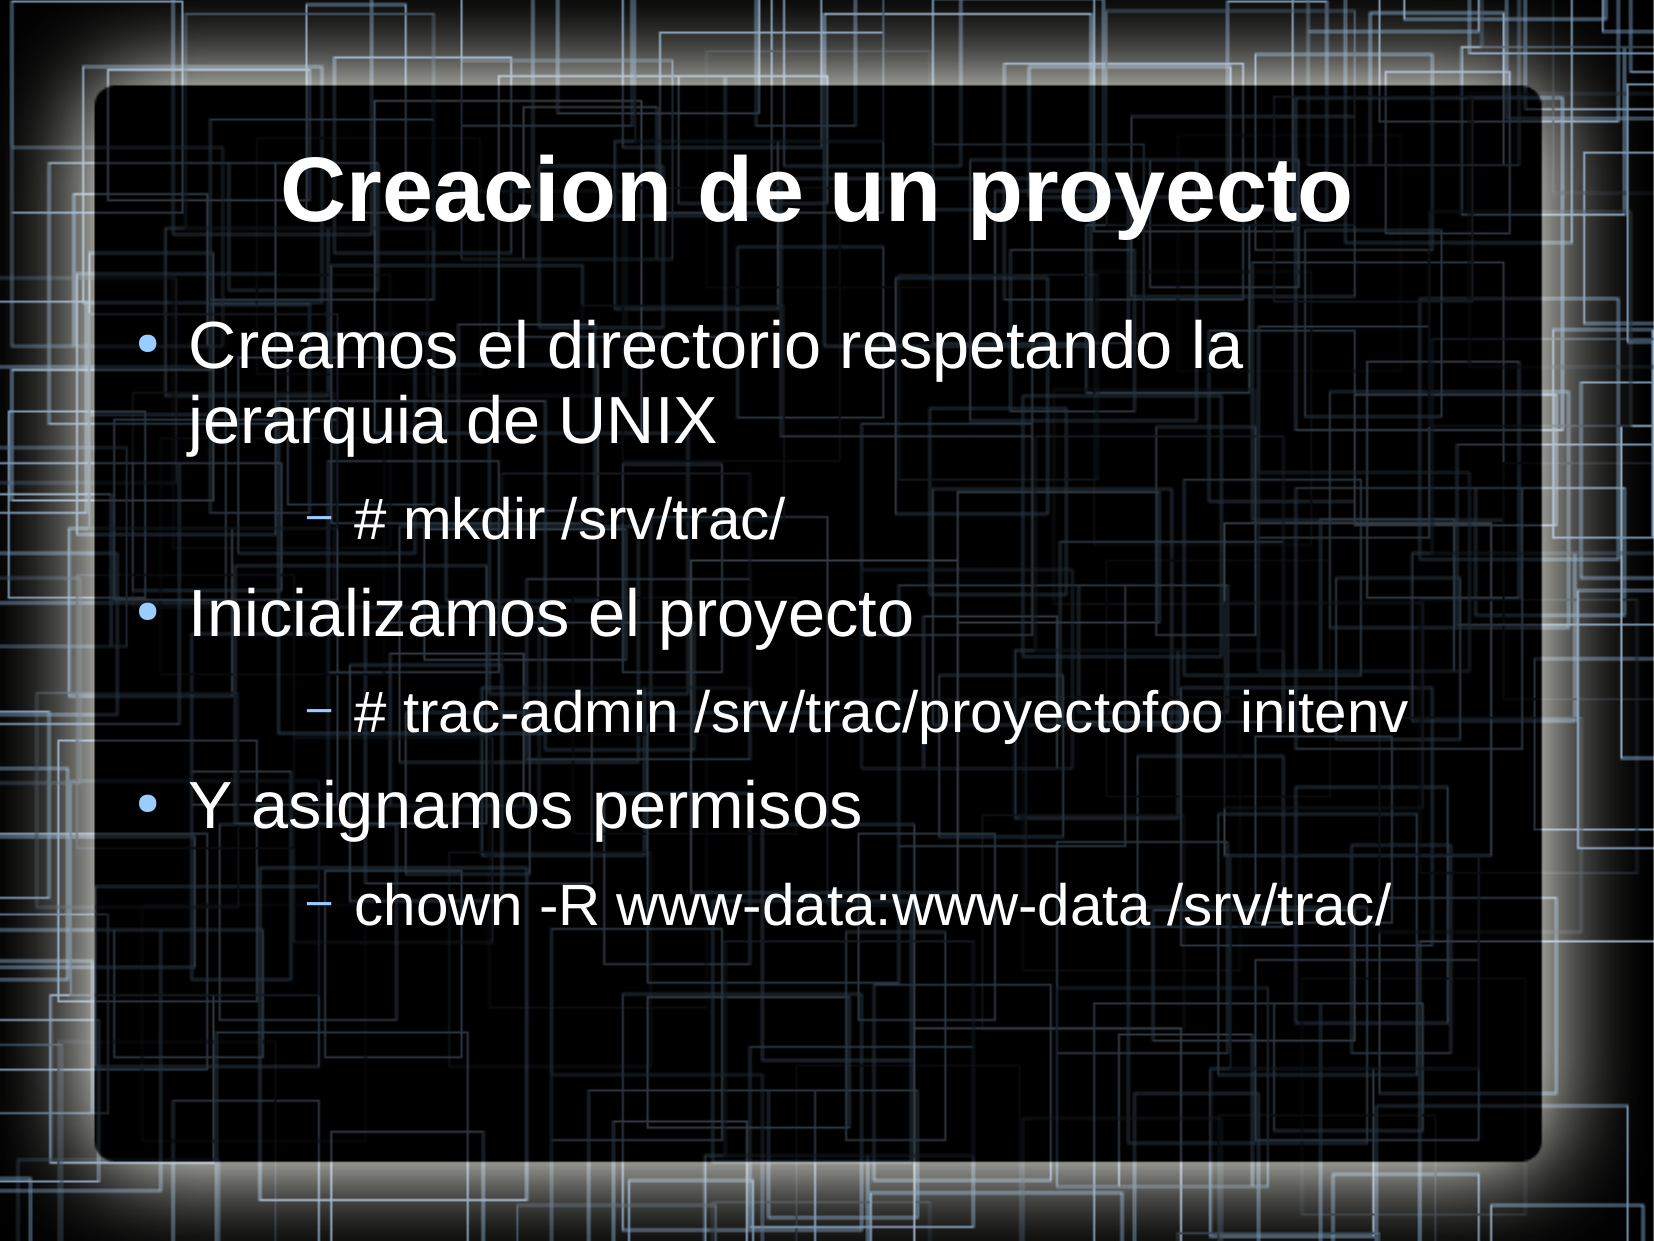

# Creacion de un proyecto
Creamos el directorio respetando la jerarquia de UNIX
# mkdir /srv/trac/
Inicializamos el proyecto
# trac-admin /srv/trac/proyectofoo initenv
Y asignamos permisos
chown -R www-data:www-data /srv/trac/